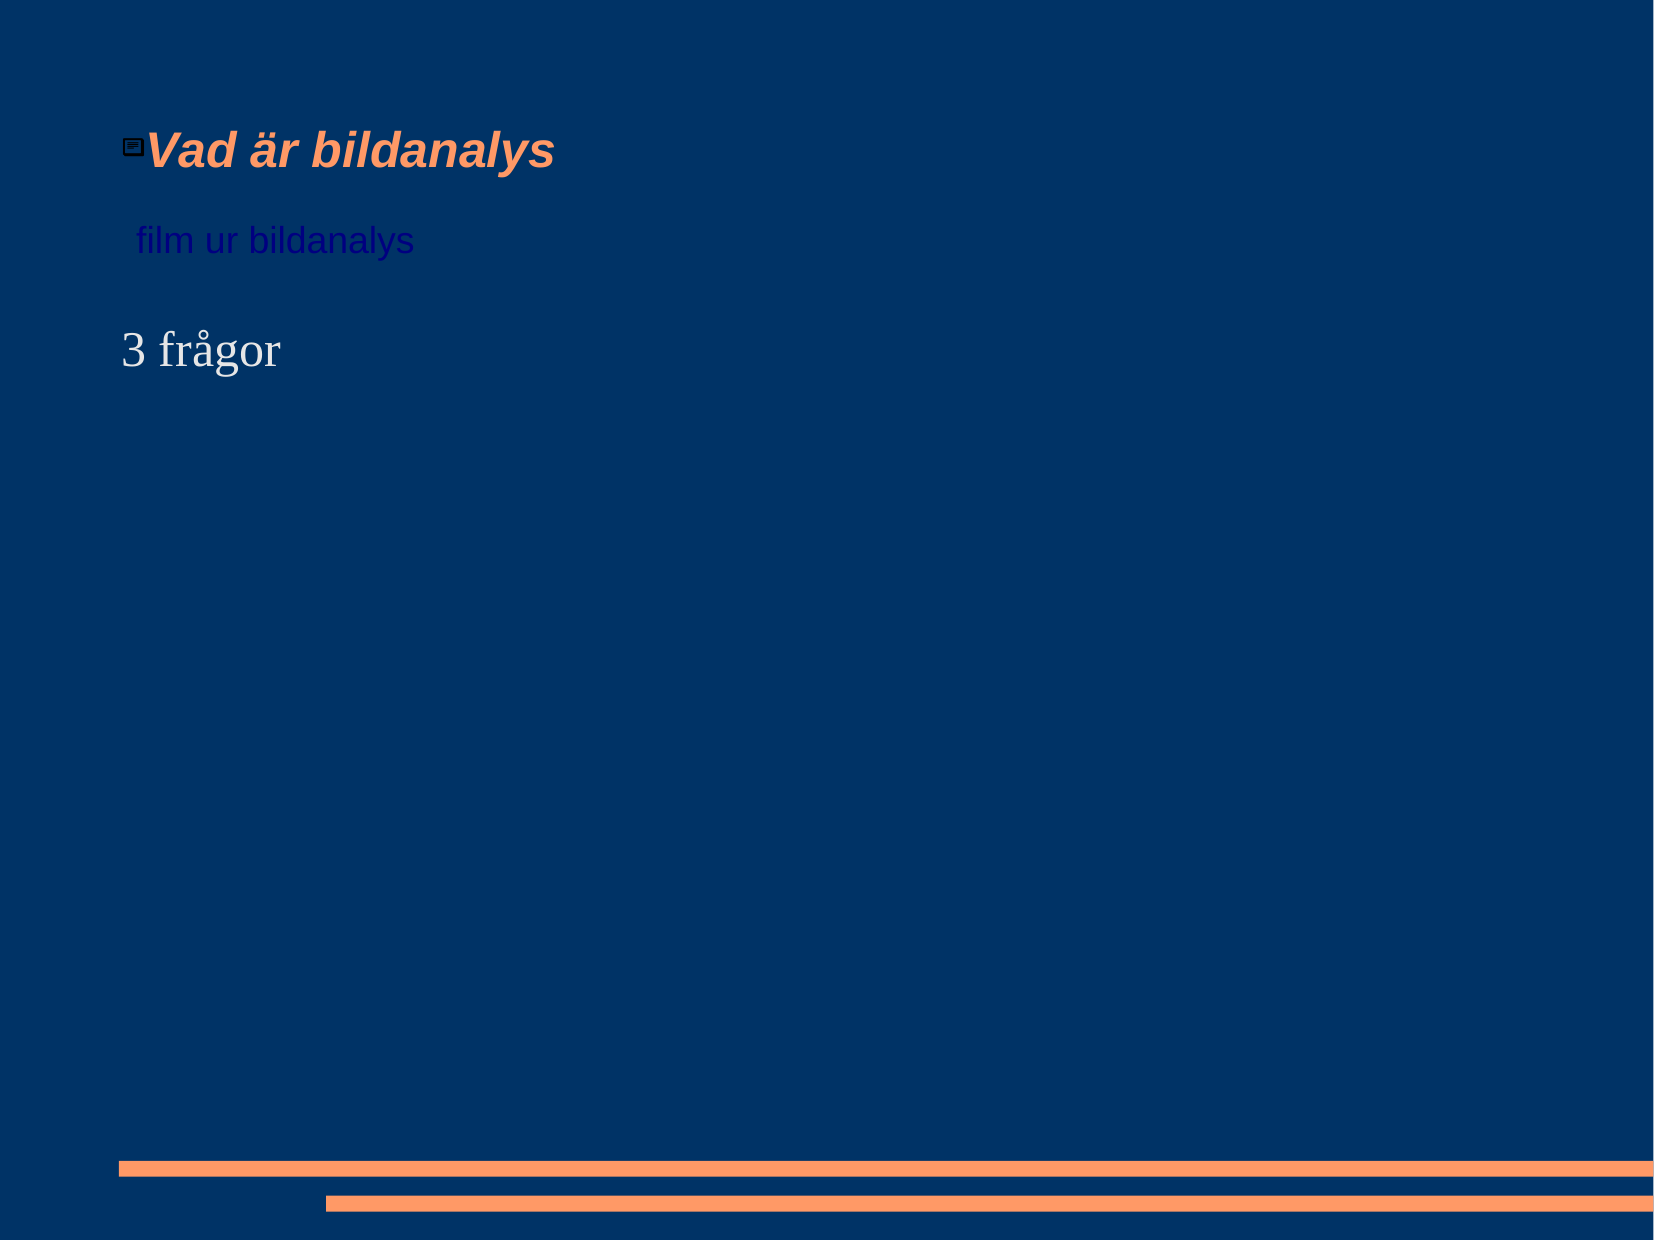

# Vad är bildanalys
film ur bildanalys
3 frågor